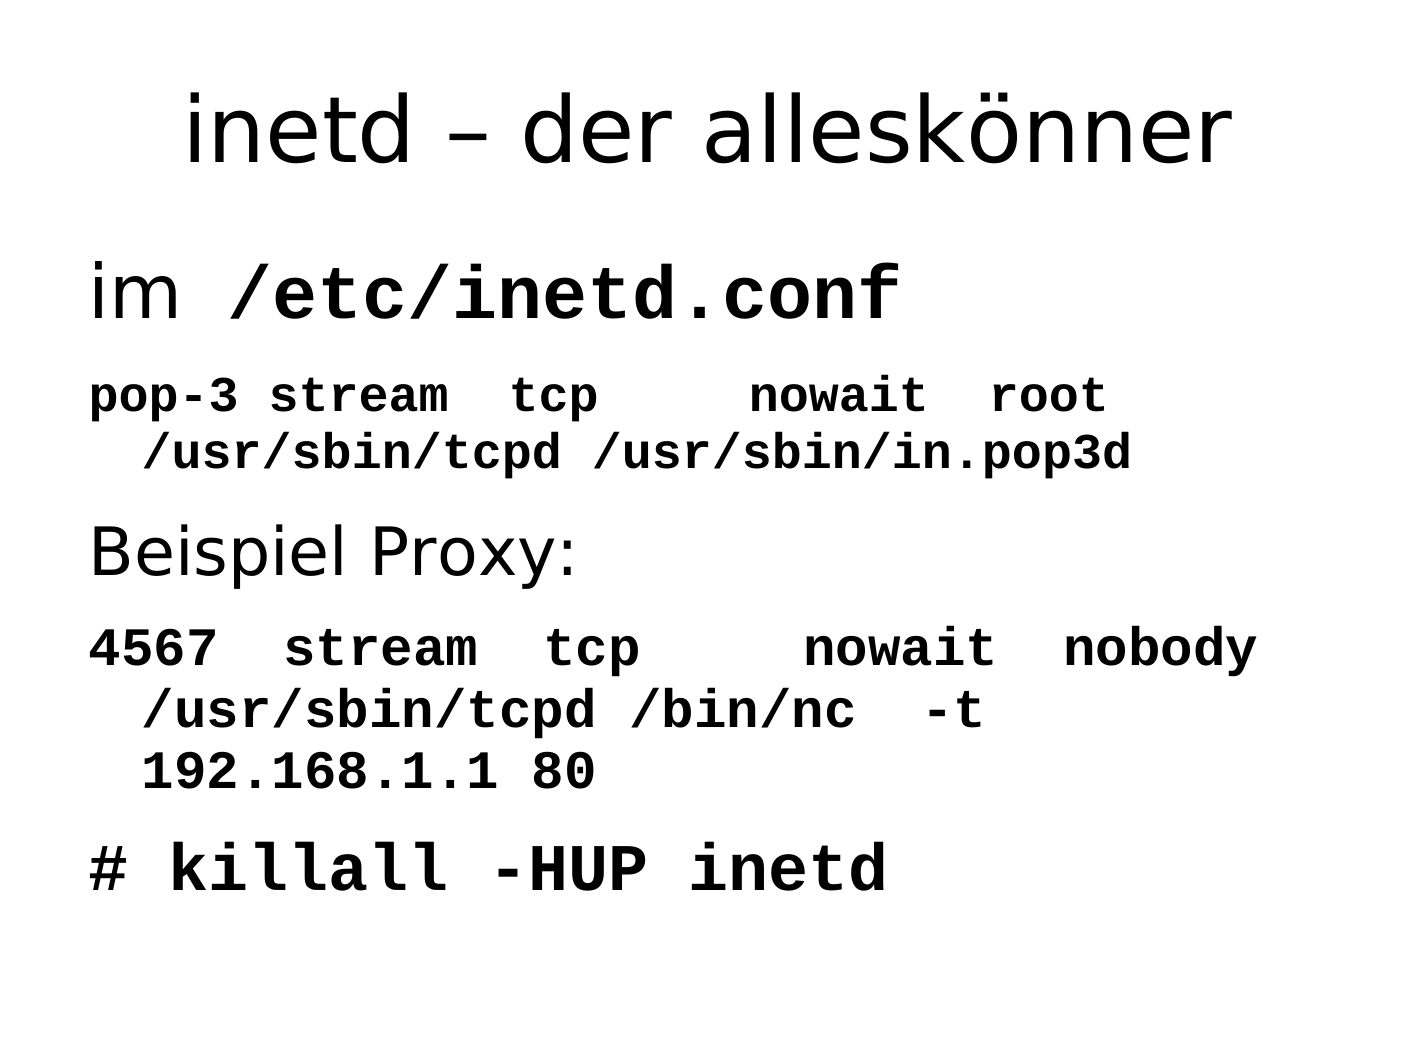

# inetd – der alleskönner
im /etc/inetd.conf
pop-3 stream tcp nowait root /usr/sbin/tcpd /usr/sbin/in.pop3d
Beispiel Proxy:
4567 stream tcp nowait nobody
/usr/sbin/tcpd /bin/nc -t 192.168.1.1 80
# killall -HUP inetd